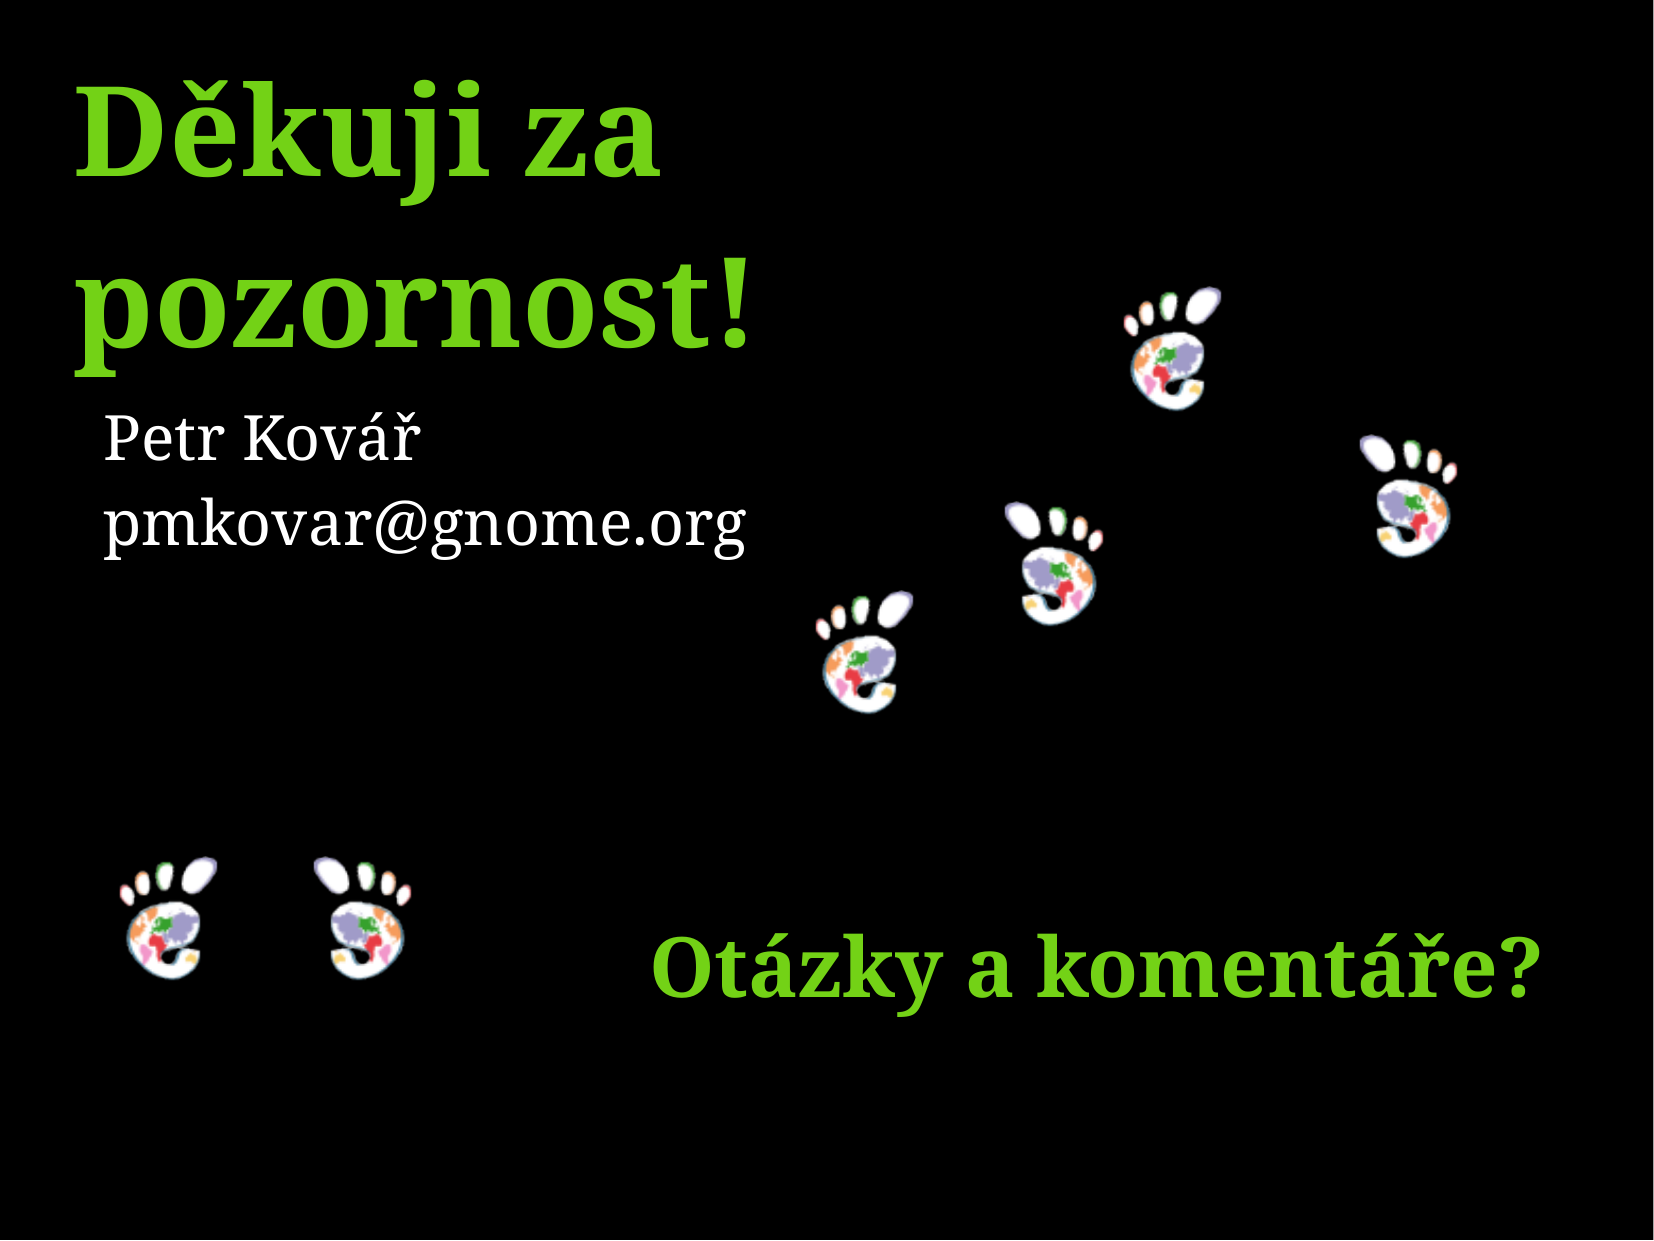

Děkuji za pozornost!
Petr Kovář
pmkovar@gnome.org
Otázky a komentáře?